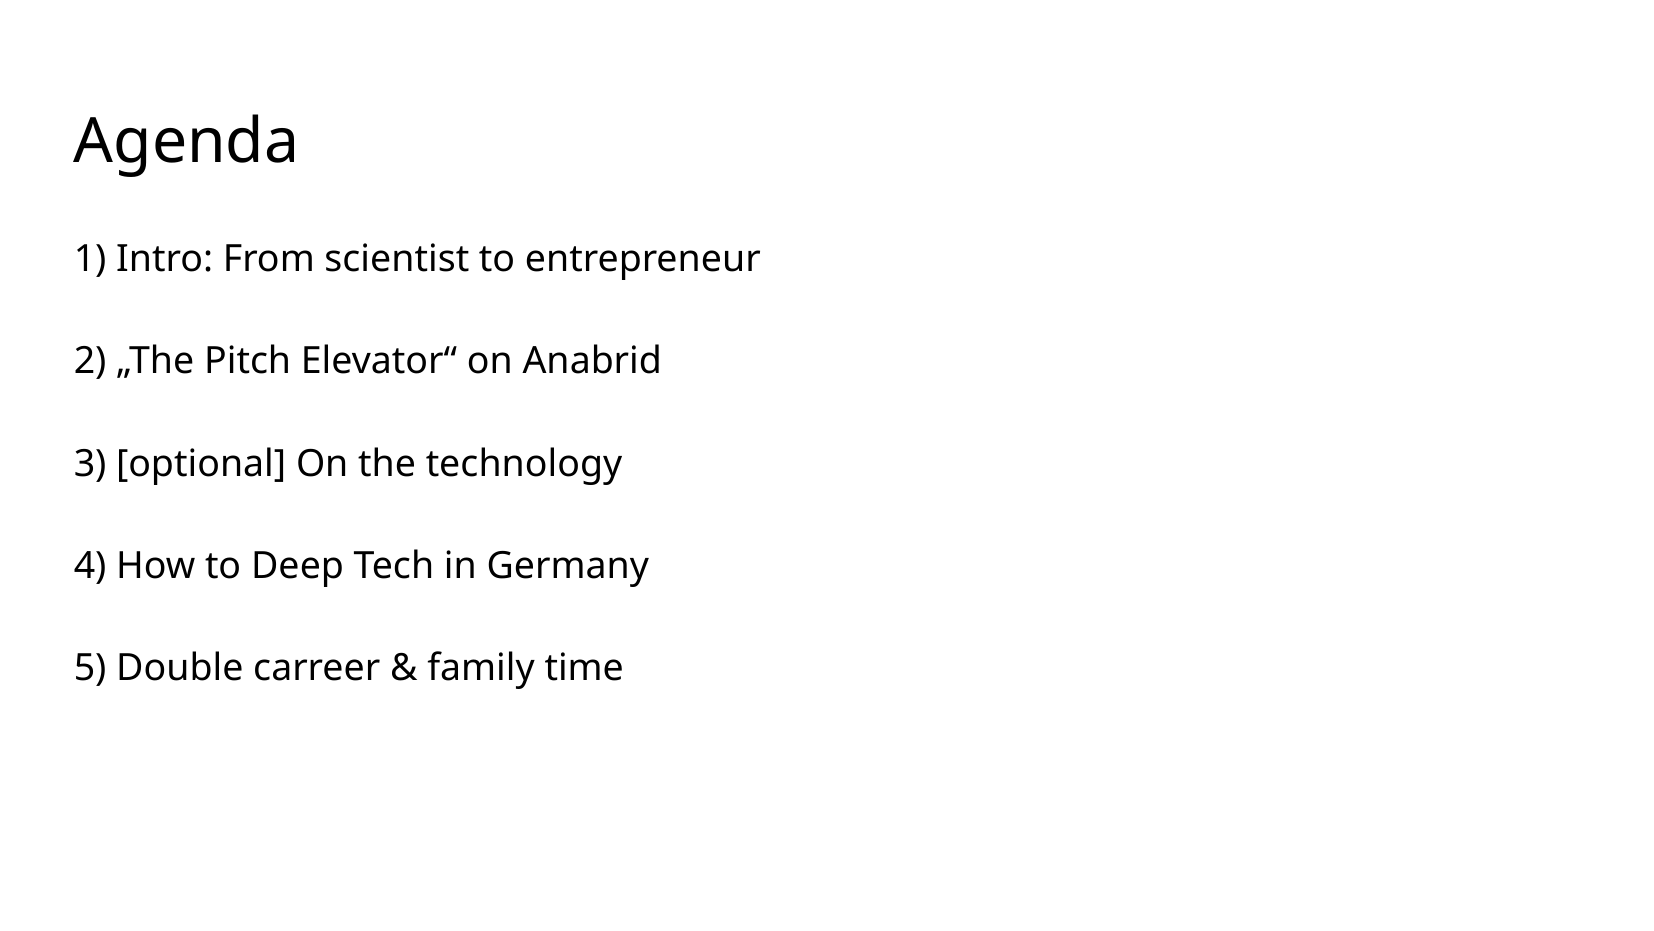

Agenda
1) Intro: From scientist to entrepreneur
2) „The Pitch Elevator“ on Anabrid
3) [optional] On the technology
4) How to Deep Tech in Germany
5) Double carreer & family time